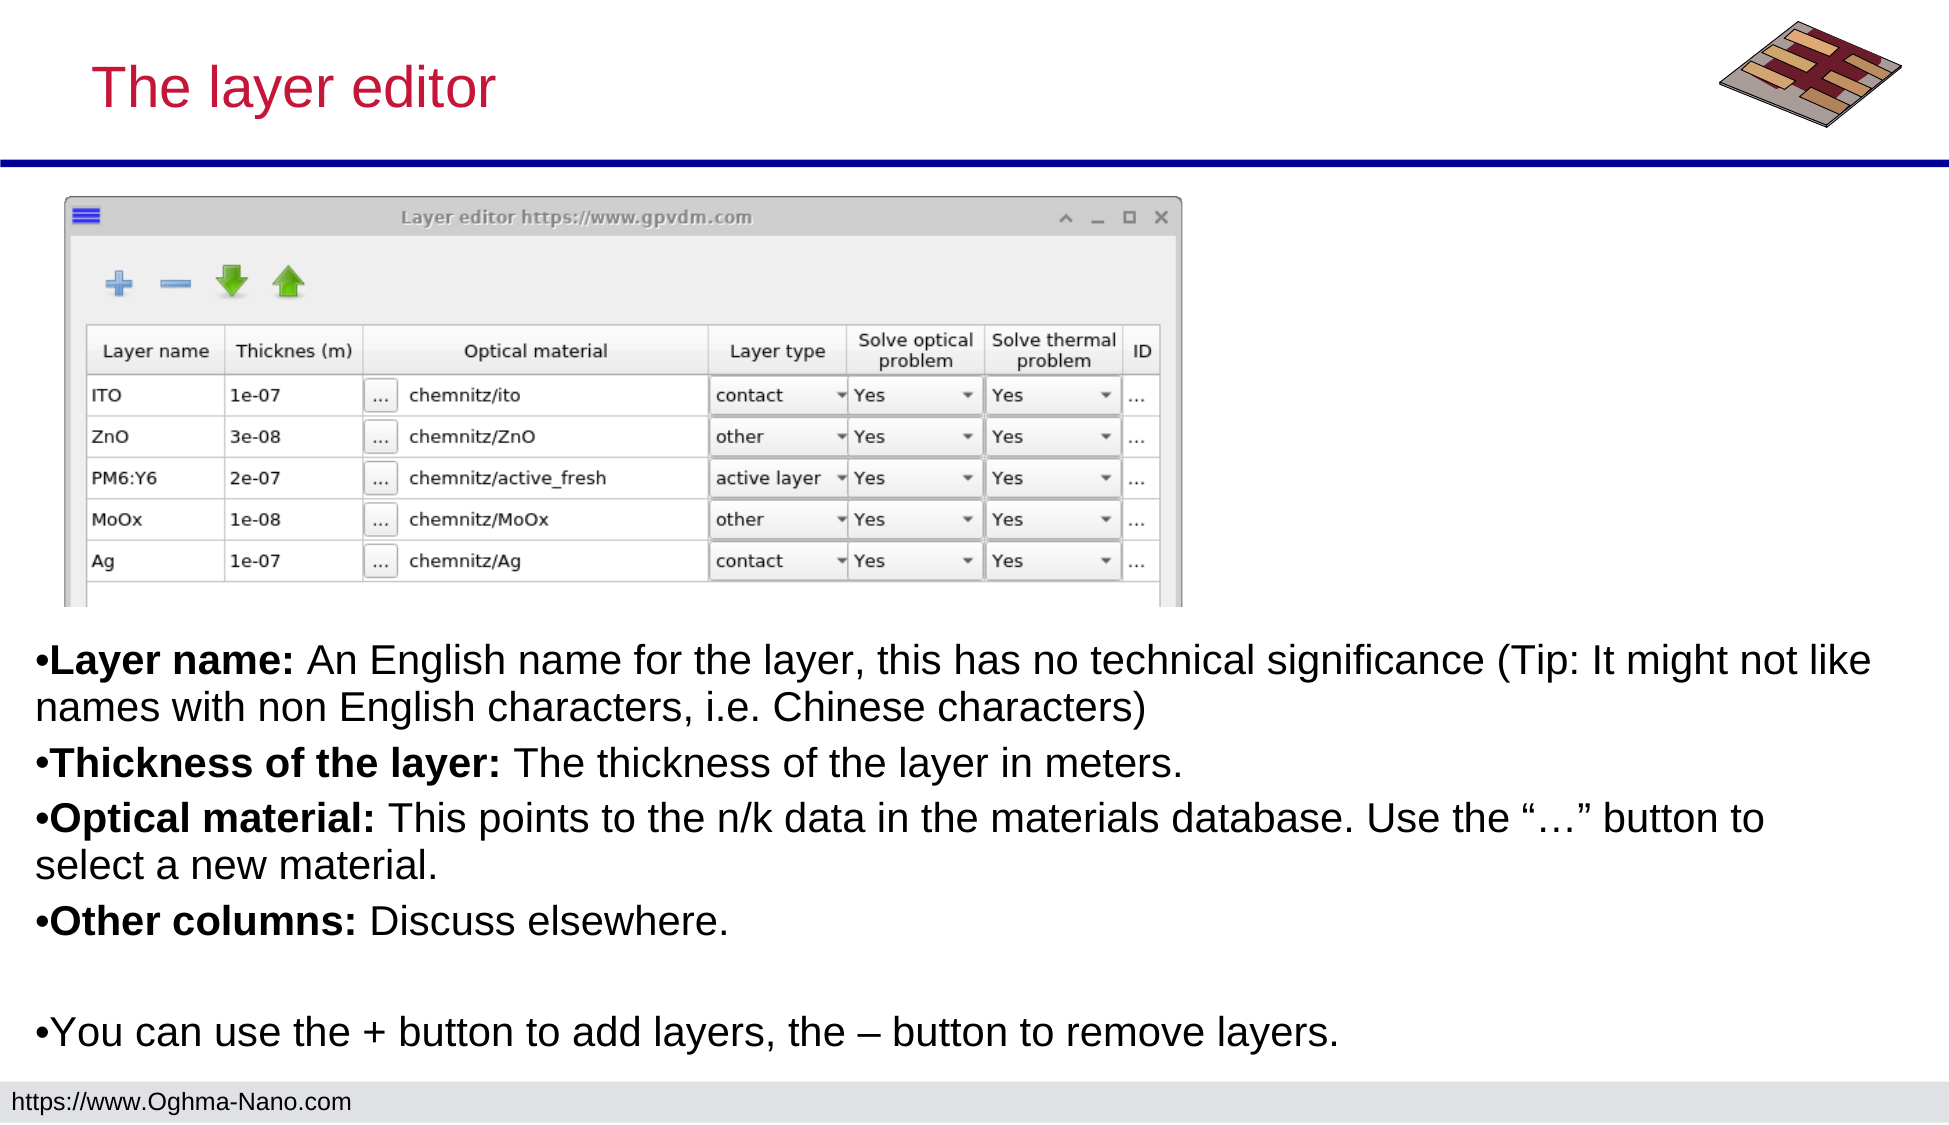

# The layer editor
Layer name: An English name for the layer, this has no technical significance (Tip: It might not like names with non English characters, i.e. Chinese characters)
Thickness of the layer: The thickness of the layer in meters.
Optical material: This points to the n/k data in the materials database. Use the “…” button to select a new material.
Other columns: Discuss elsewhere.
You can use the + button to add layers, the – button to remove layers.